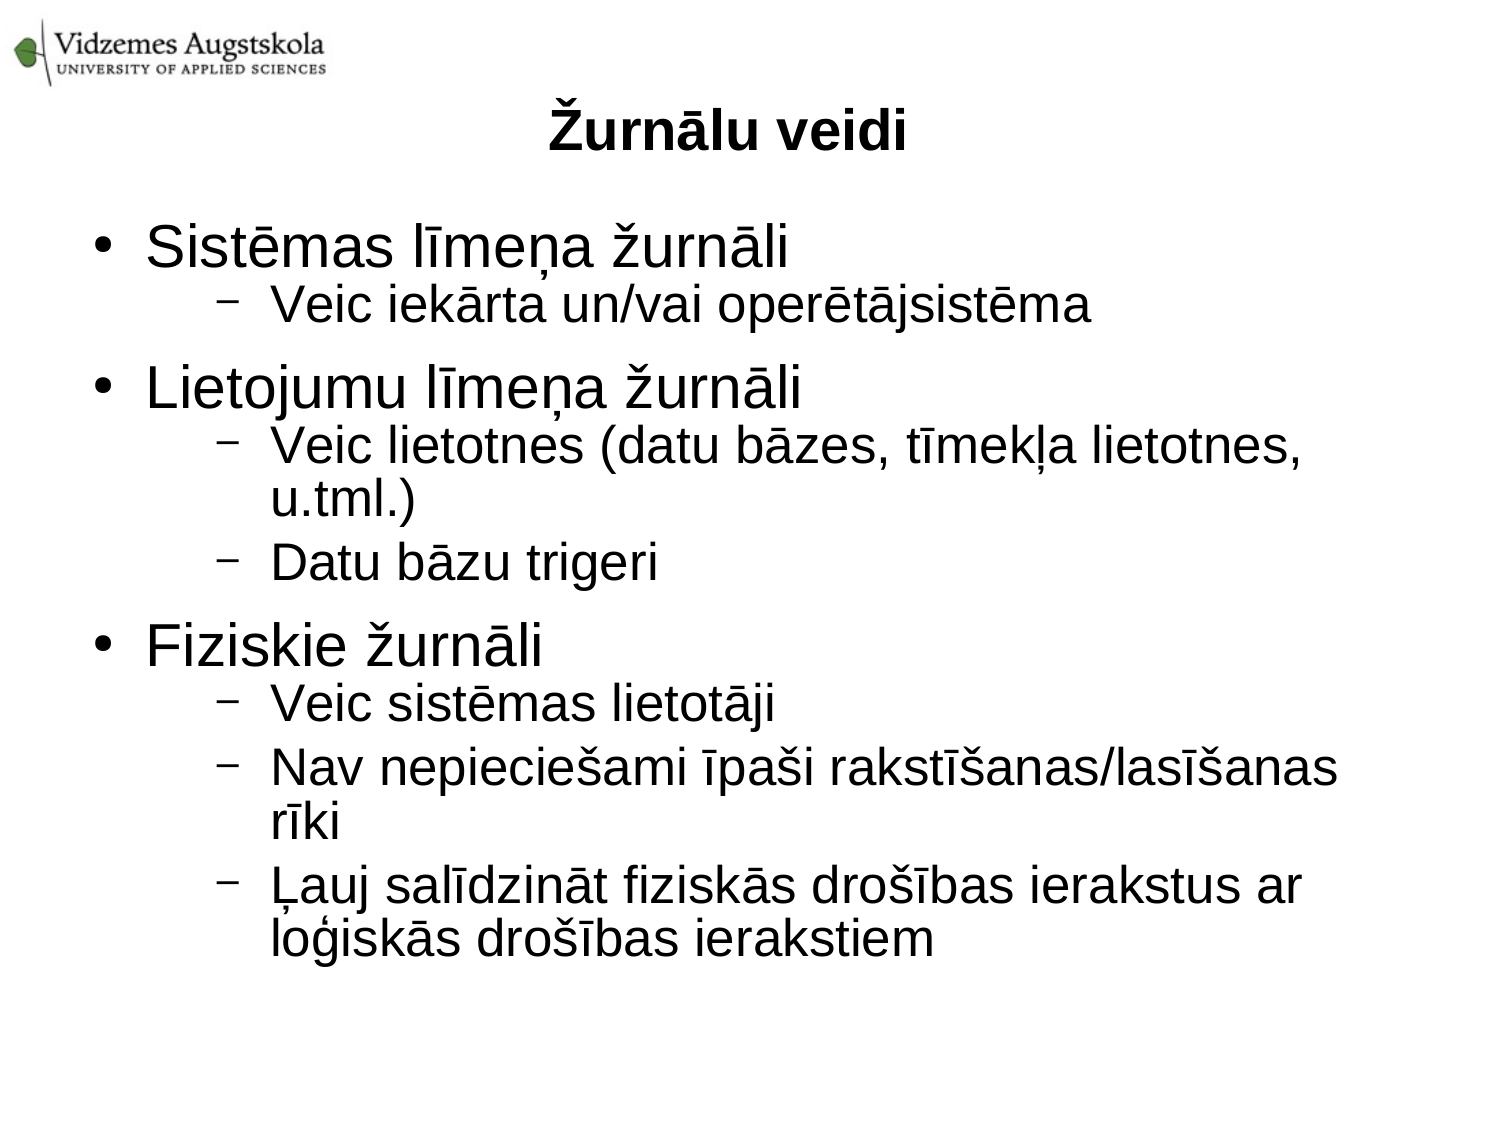

# Žurnālu veidi
Sistēmas līmeņa žurnāli
Veic iekārta un/vai operētājsistēma
Lietojumu līmeņa žurnāli
Veic lietotnes (datu bāzes, tīmekļa lietotnes, u.tml.)
Datu bāzu trigeri
Fiziskie žurnāli
Veic sistēmas lietotāji
Nav nepieciešami īpaši rakstīšanas/lasīšanas rīki
Ļauj salīdzināt fiziskās drošības ierakstus ar loģiskās drošības ierakstiem